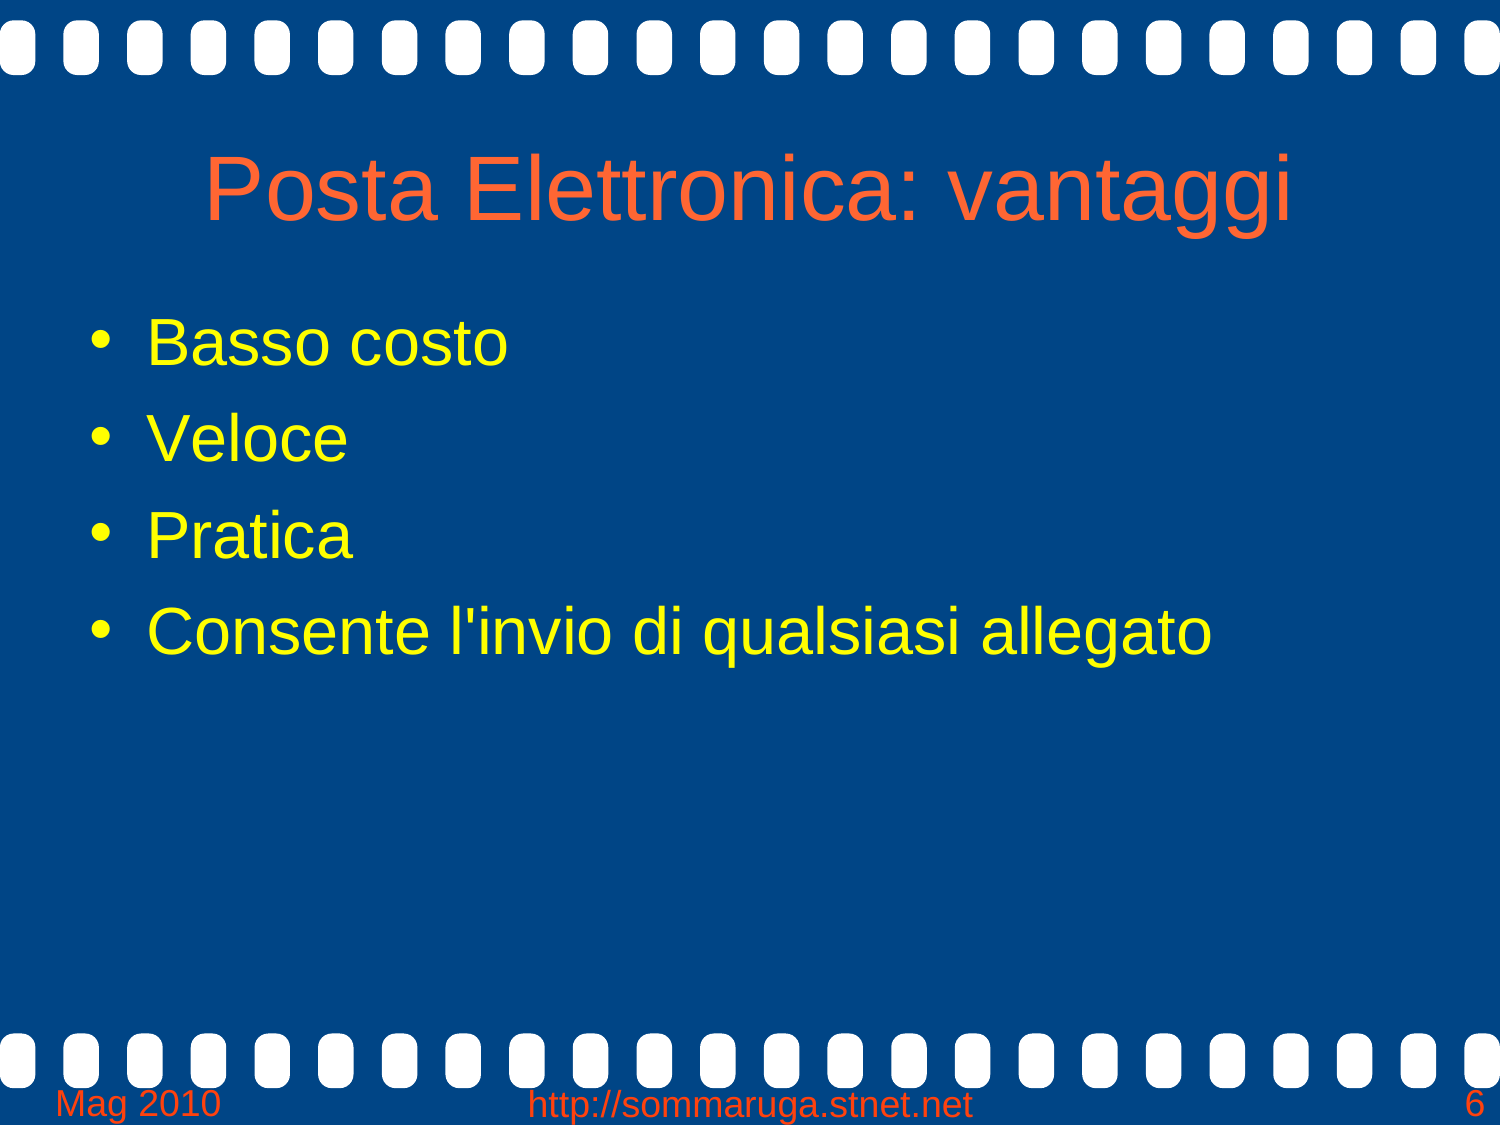

# Posta Elettronica: vantaggi
Basso costo
Veloce
Pratica
Consente l'invio di qualsiasi allegato